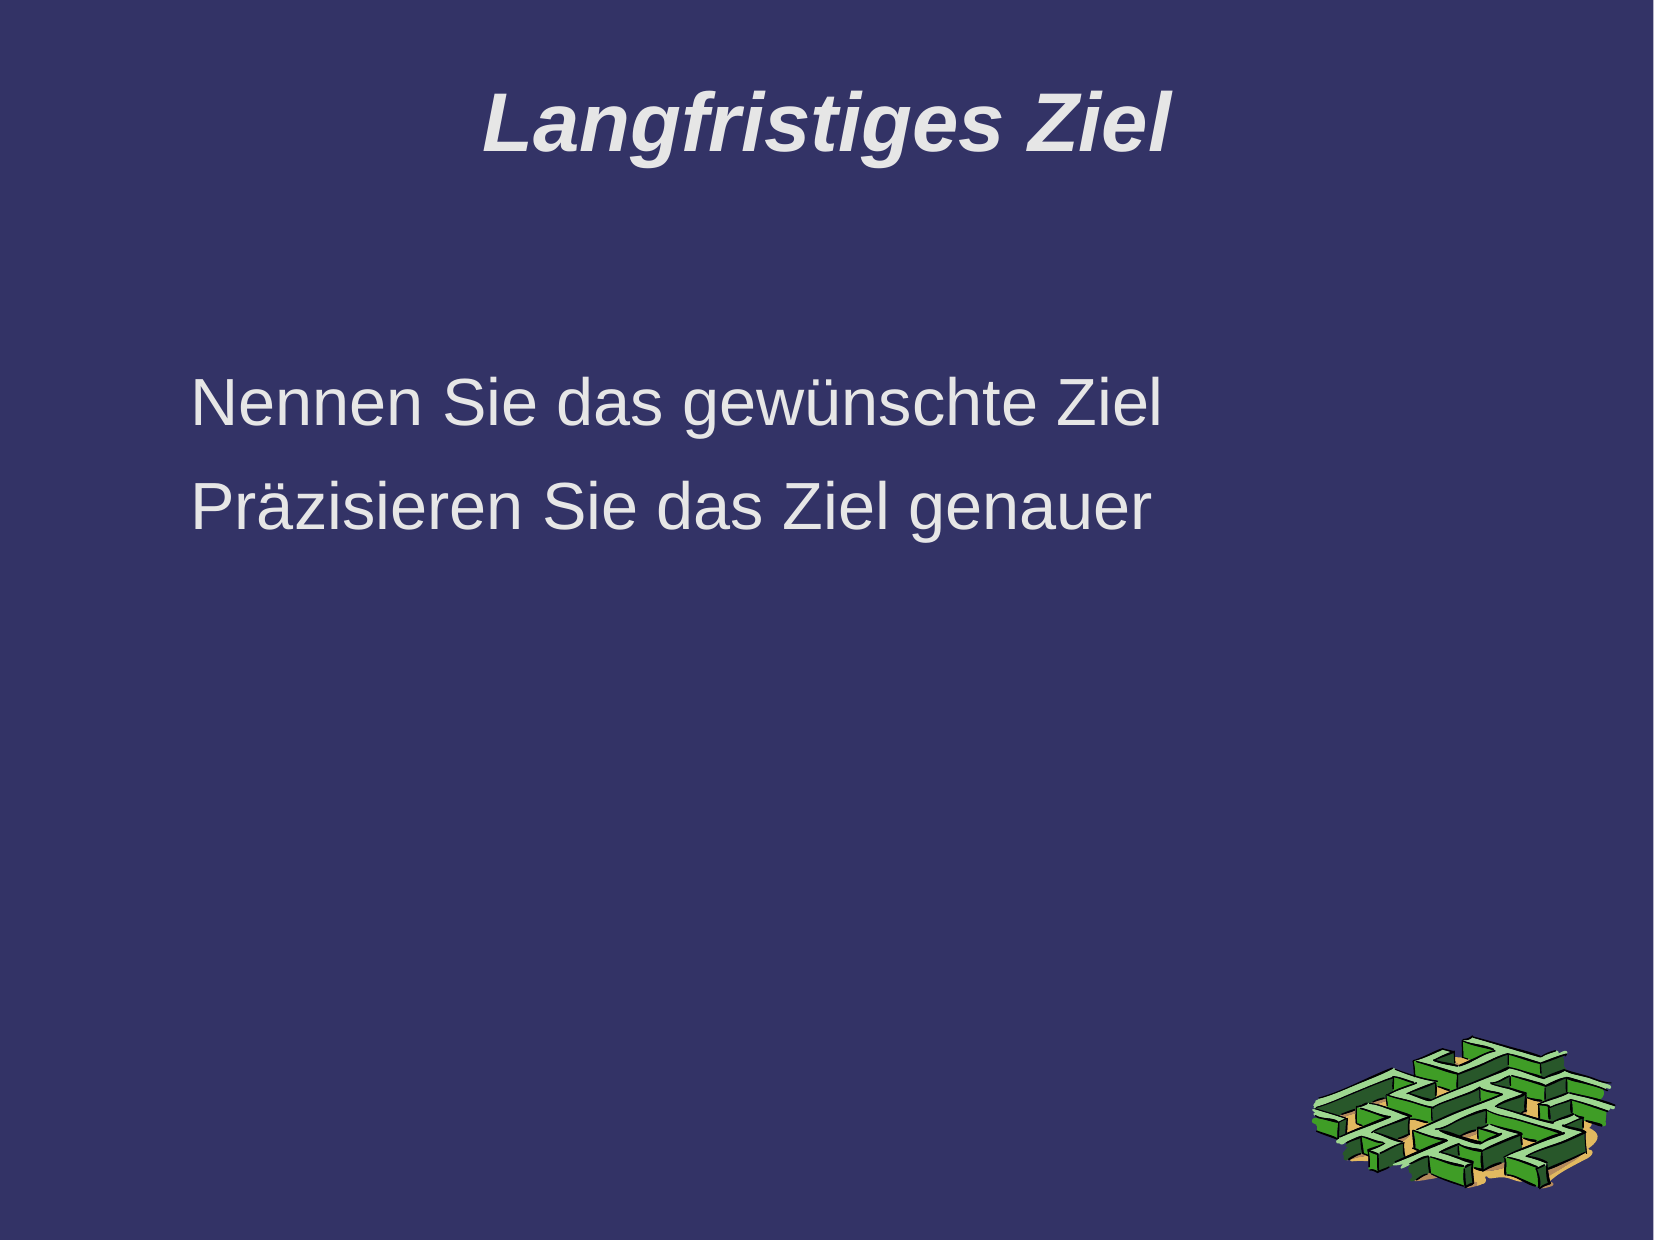

# Langfristiges Ziel
Nennen Sie das gewünschte Ziel
Präzisieren Sie das Ziel genauer